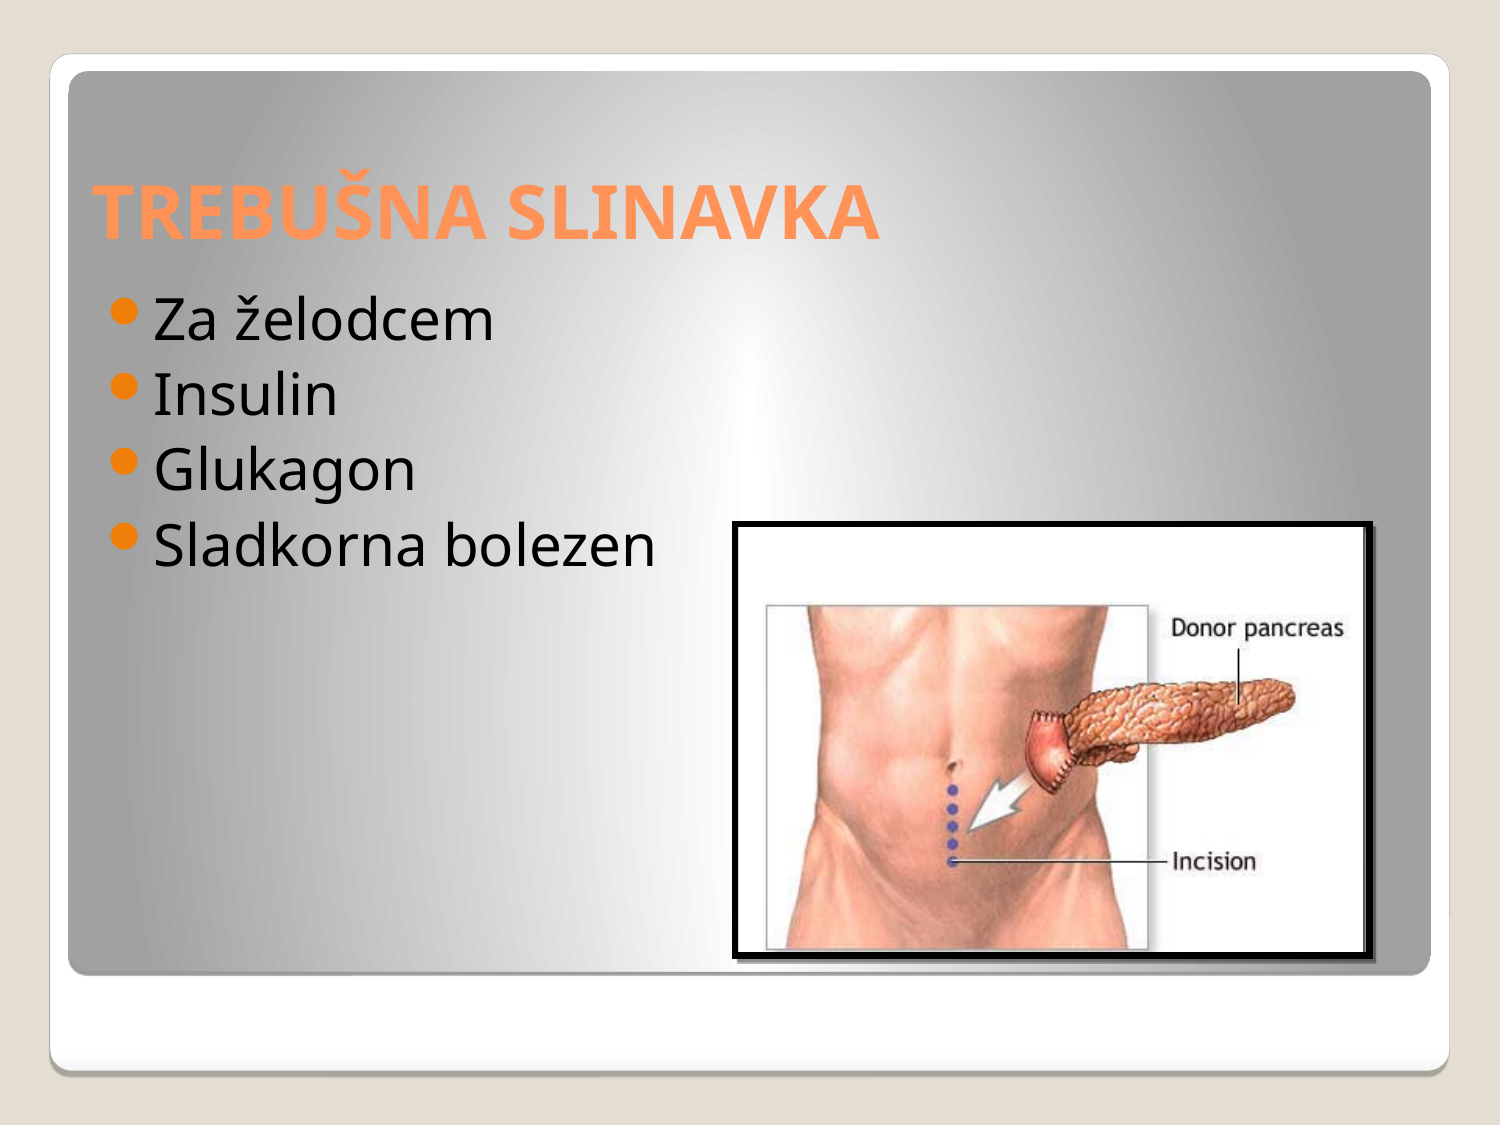

# TREBUŠNA SLINAVKA
Za želodcem
Insulin
Glukagon
Sladkorna bolezen